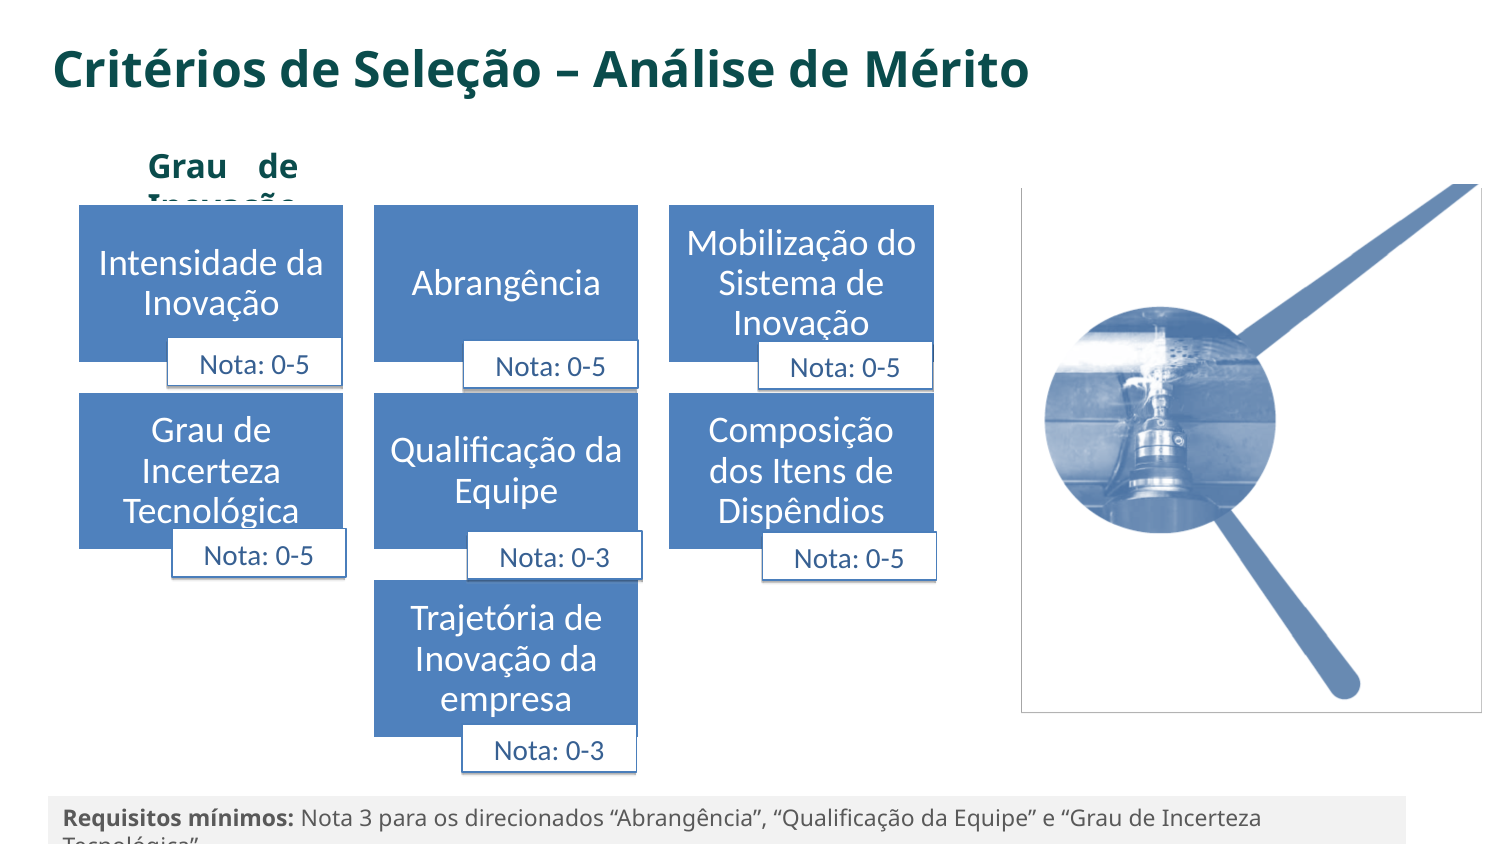

Critérios de Seleção – Análise de Mérito
Grau de Inovação
Intensidade da Inovação
Abrangência
Mobilização do Sistema de Inovação
Grau de Incerteza Tecnológica
Qualificação da Equipe
Composição dos Itens de Dispêndios
Trajetória de Inovação da empresa
Nota: 0-5
Nota: 0-5
Nota: 0-5
Nota: 0-5
Nota: 0-3
Nota: 0-5
Nota: 0-3
Requisitos mínimos: Nota 3 para os direcionados “Abrangência”, “Qualificação da Equipe” e “Grau de Incerteza Tecnológica”